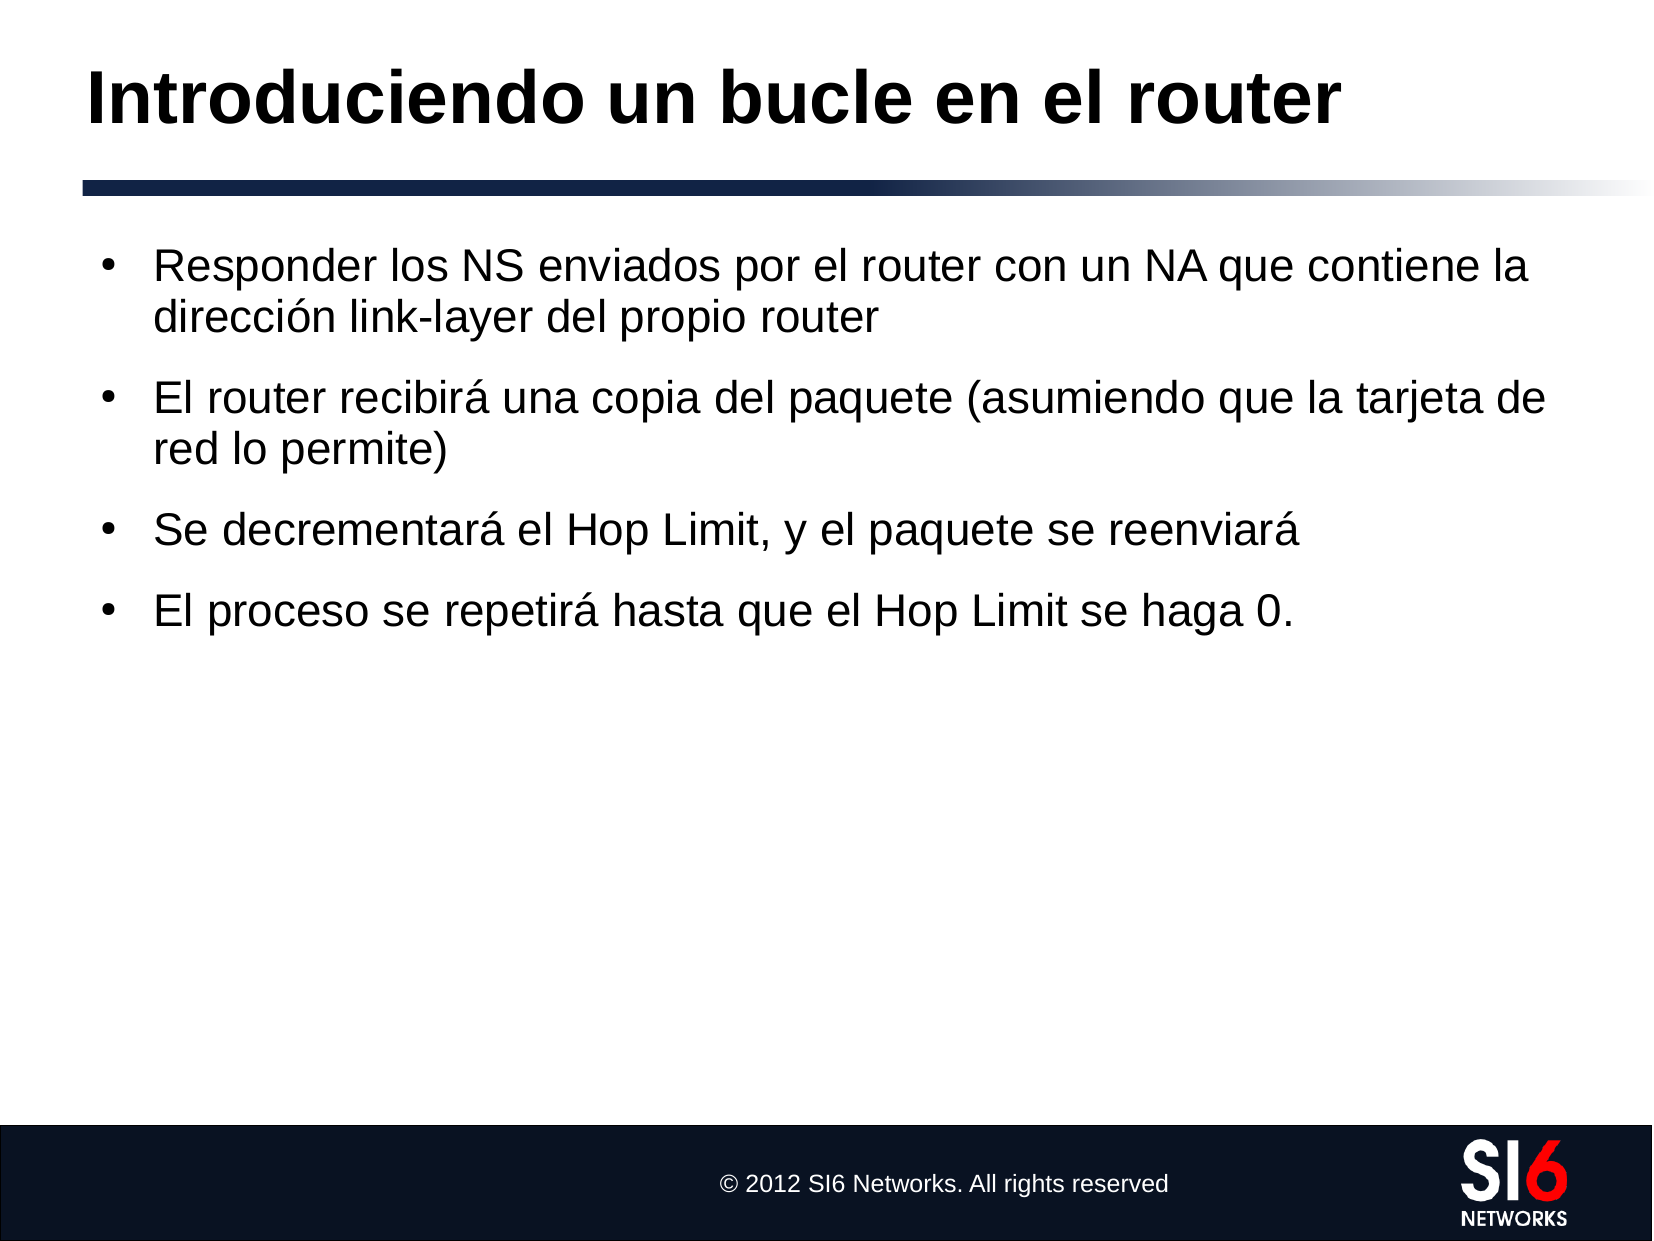

# Introduciendo un bucle en el router
Responder los NS enviados por el router con un NA que contiene la dirección link-layer del propio router
El router recibirá una copia del paquete (asumiendo que la tarjeta de red lo permite)
Se decrementará el Hop Limit, y el paquete se reenviará
El proceso se repetirá hasta que el Hop Limit se haga 0.